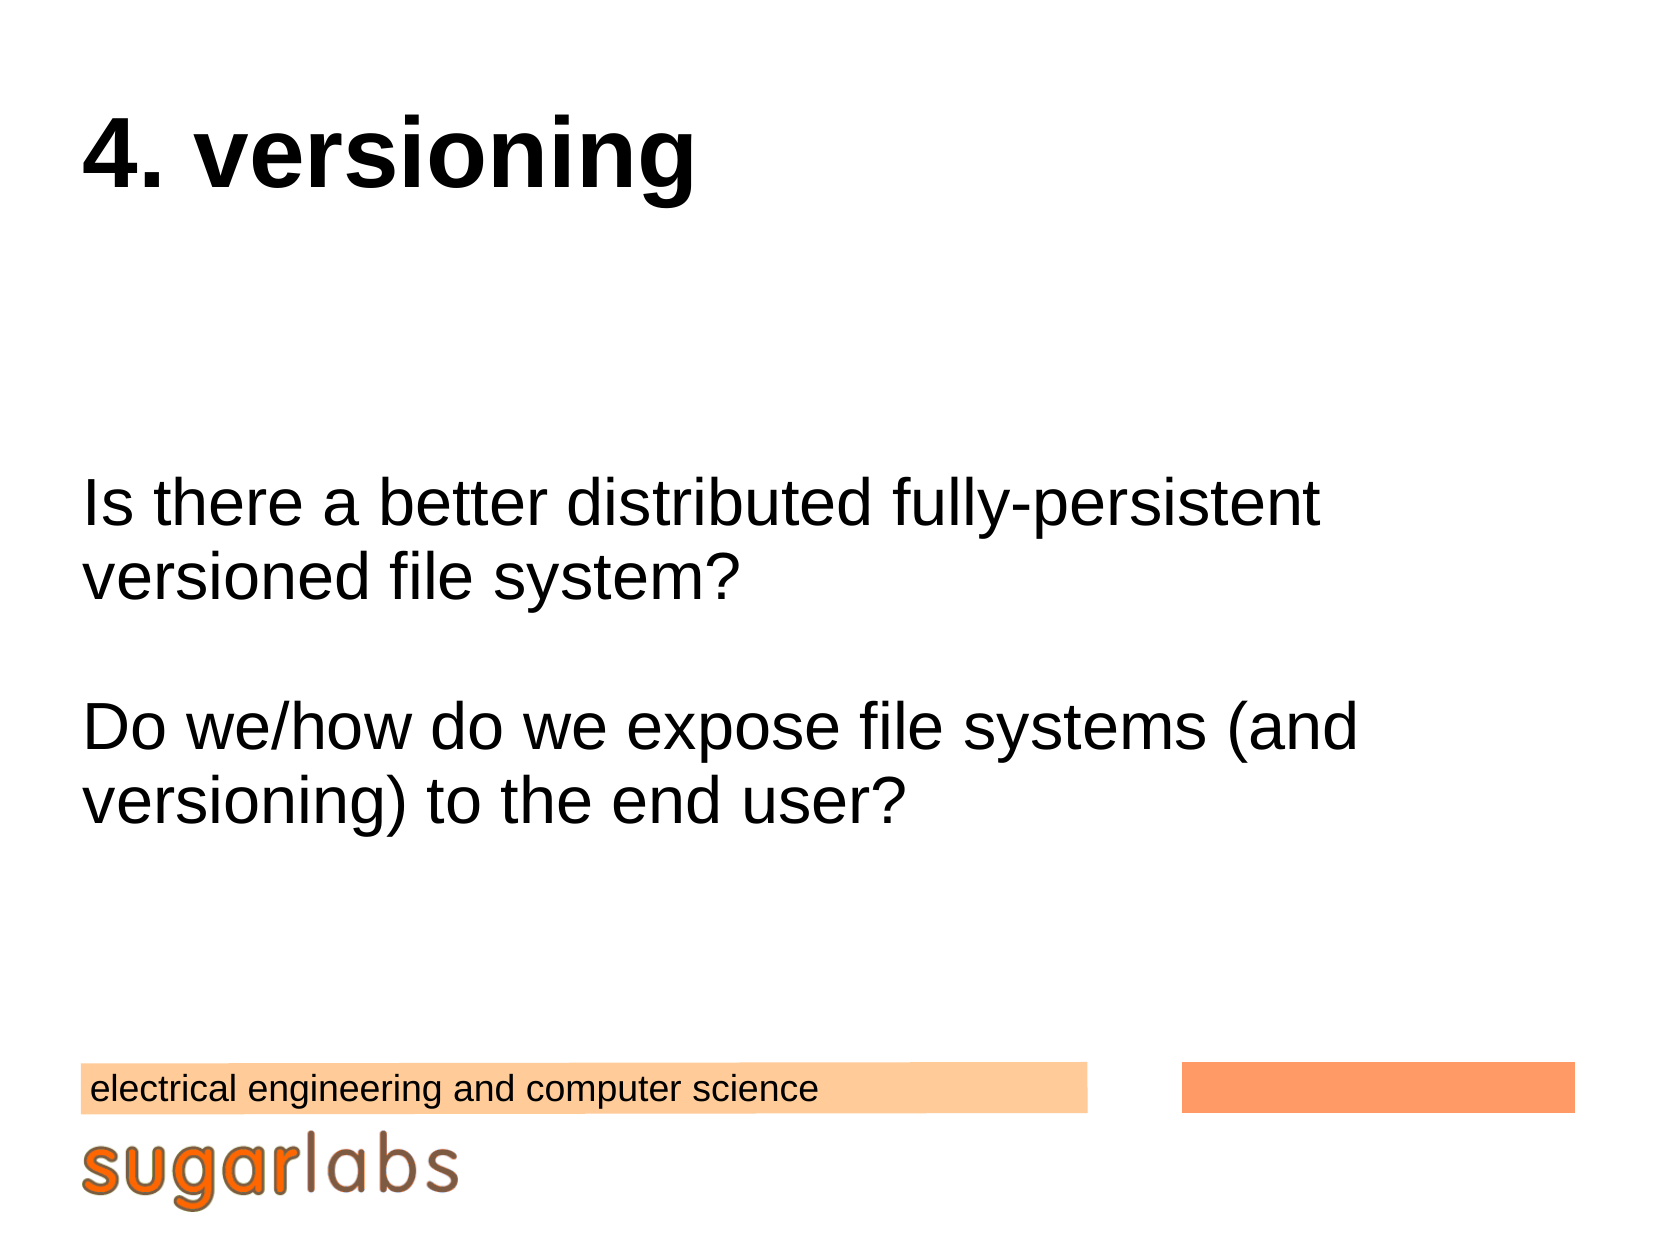

# 4. versioning
Is there a better distributed fully-persistent versioned file system?
Do we/how do we expose file systems (and versioning) to the end user?
electrical engineering and computer science